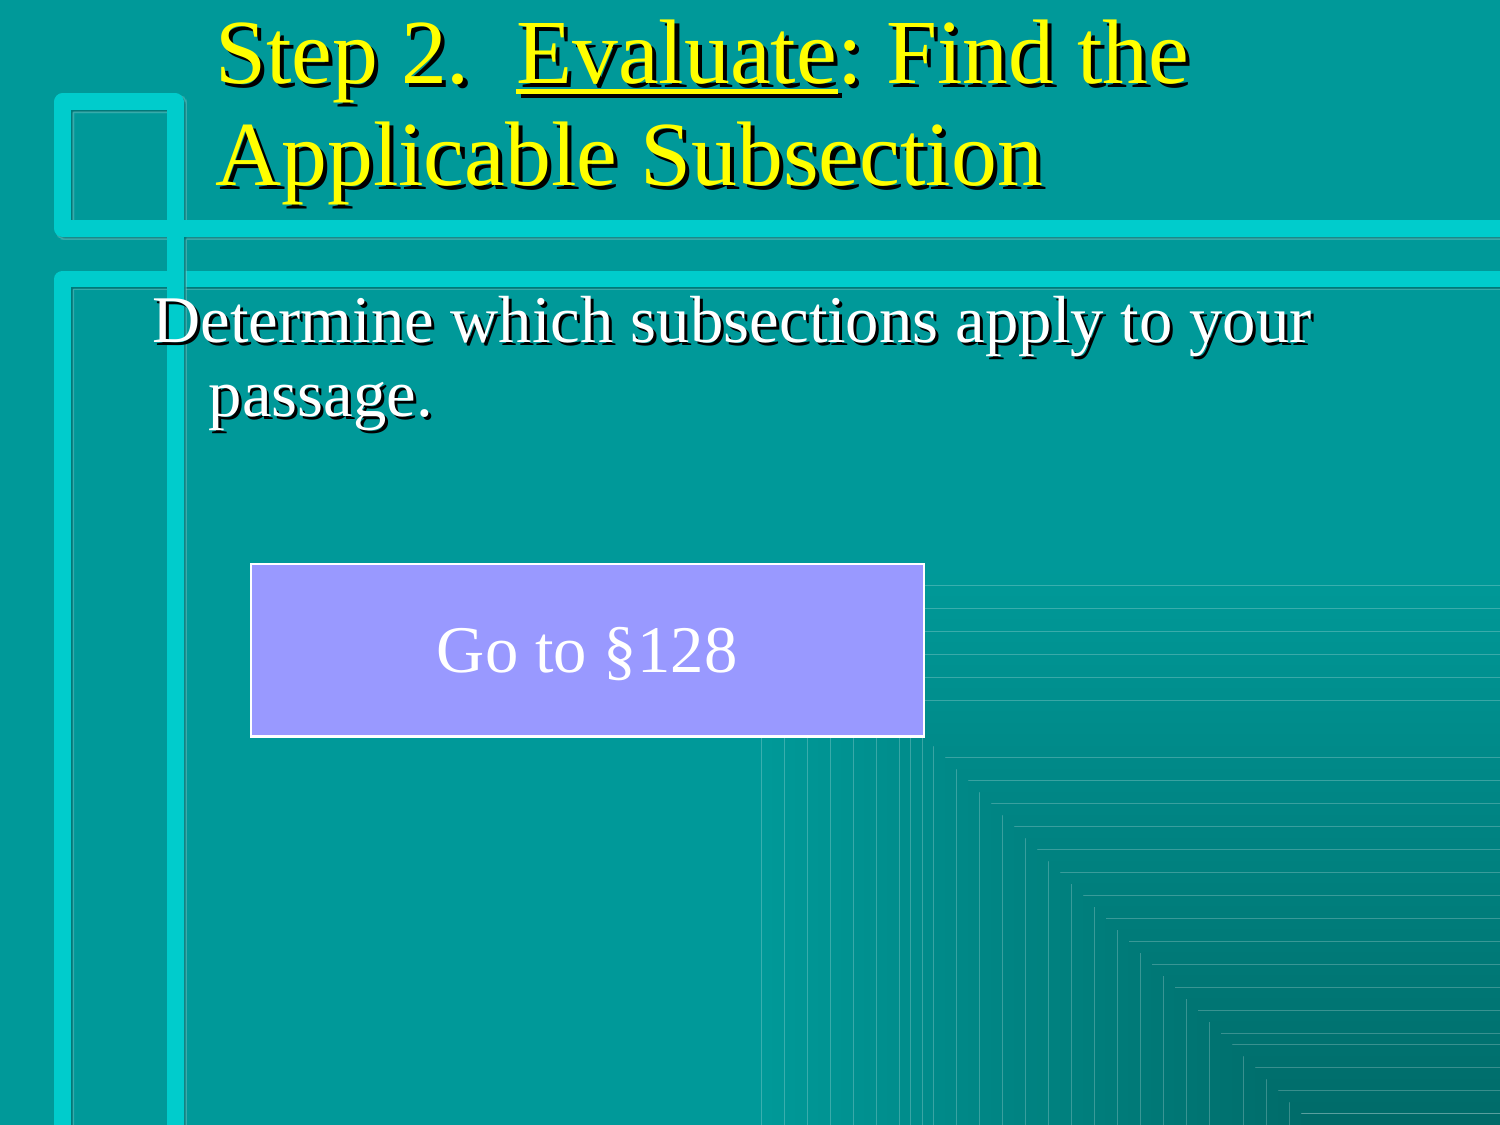

# Step 2. Evaluate: Find the Applicable Subsection
Determine which subsections apply to your passage.
Go to §128